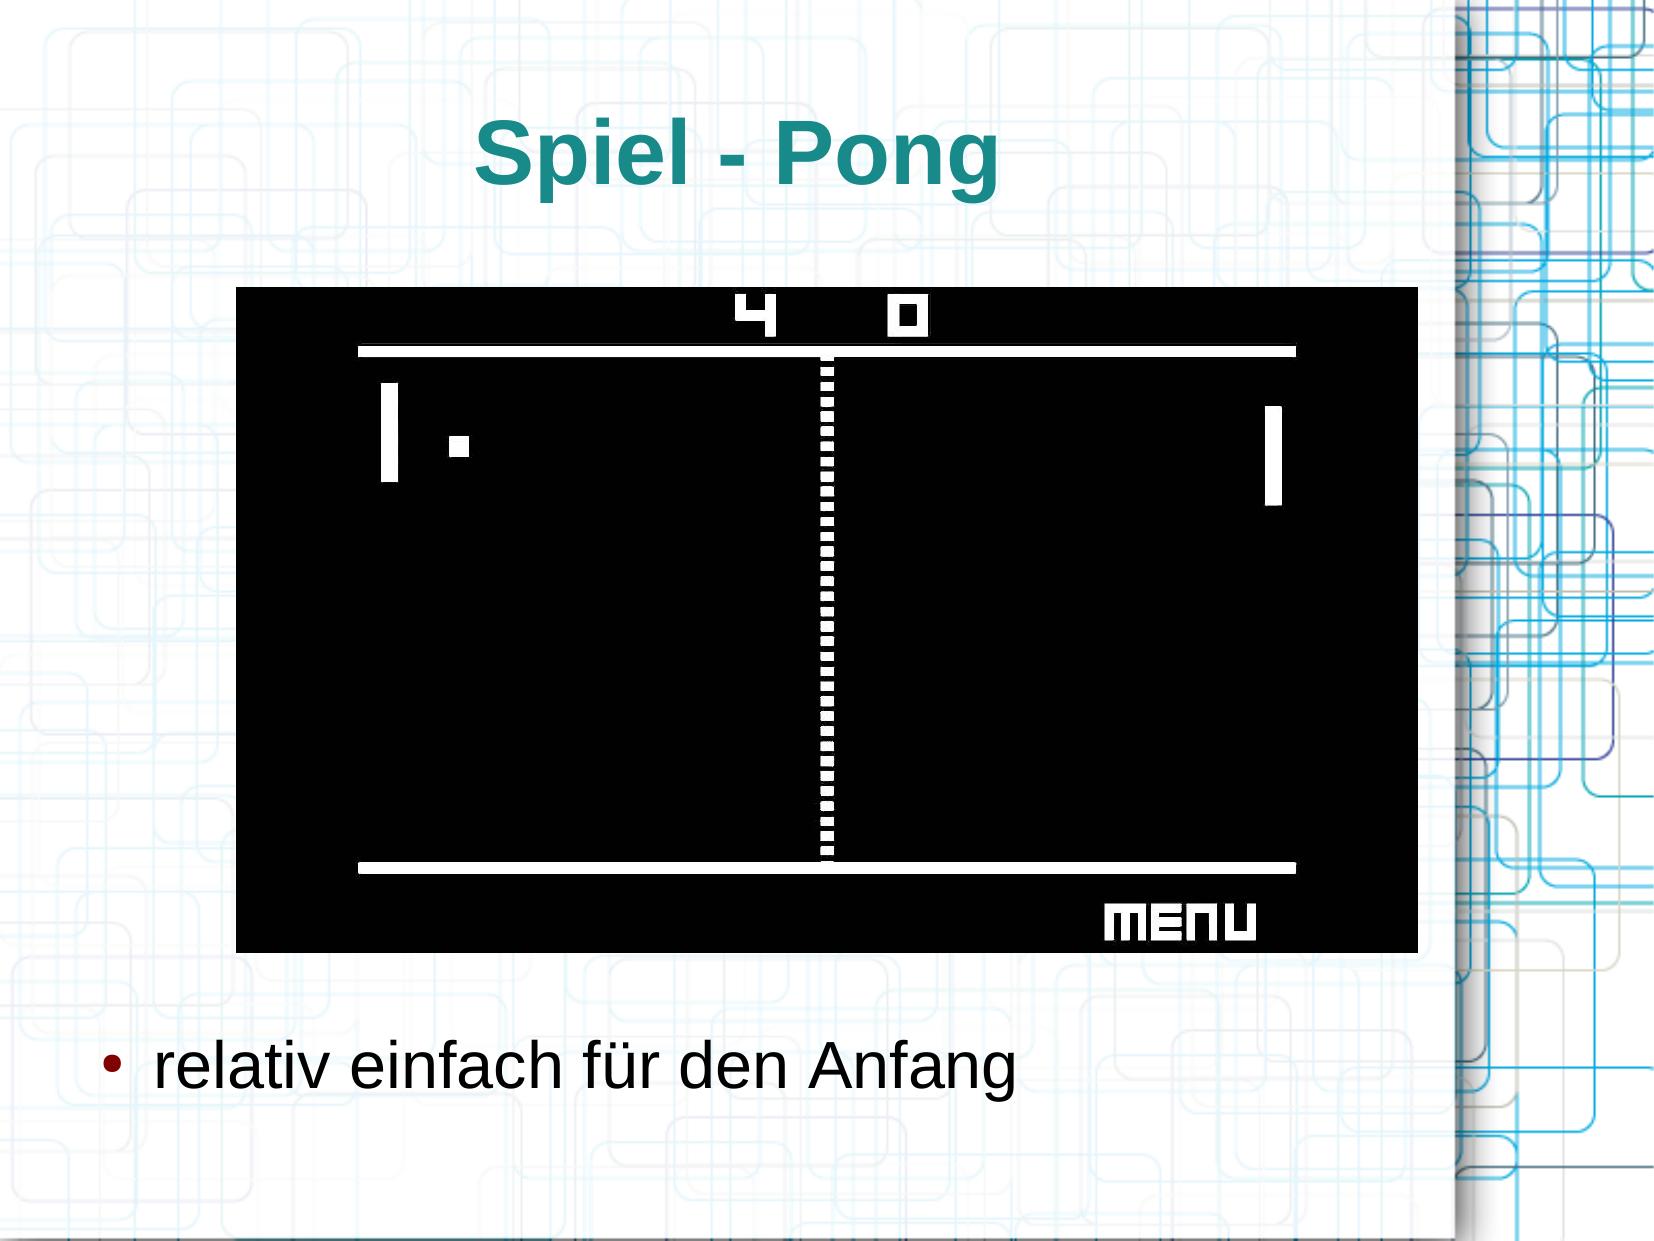

# Spiel - Pong
relativ einfach für den Anfang